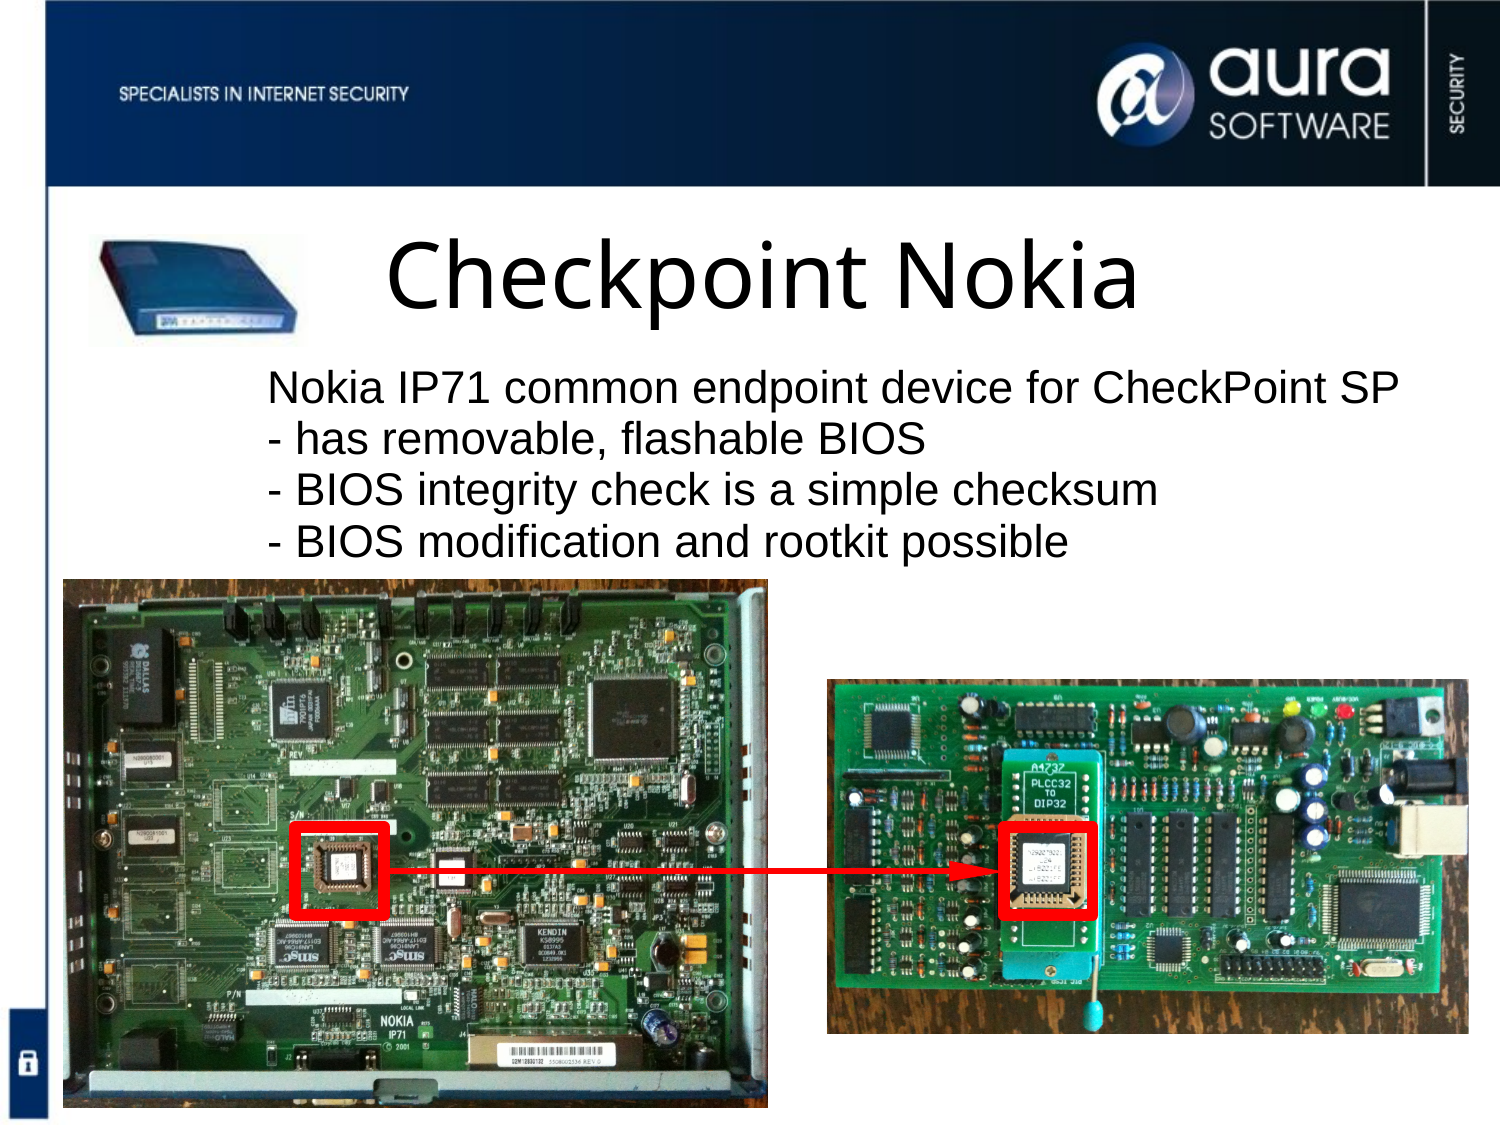

# Checkpoint Nokia
Nokia IP71 common endpoint device for CheckPoint SP
- has removable, flashable BIOS
- BIOS integrity check is a simple checksum
- BIOS modification and rootkit possible